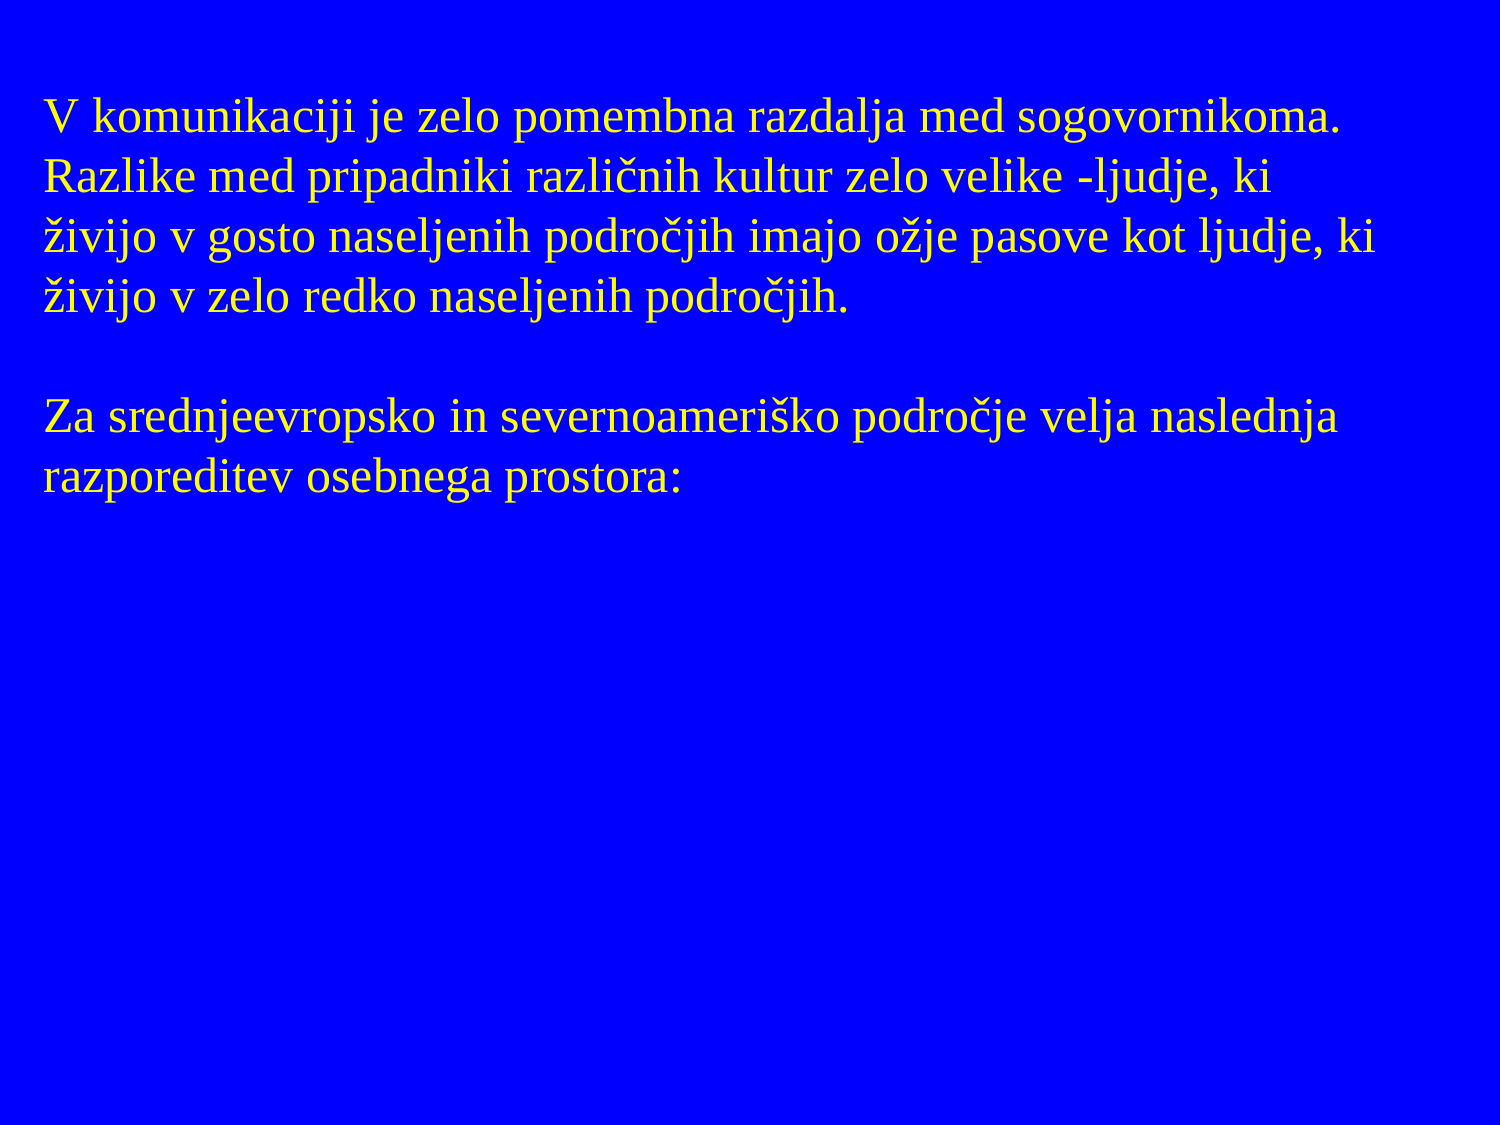

V komunikaciji je zelo pomembna razdalja med sogovornikoma. Razlike med pripadniki različnih kultur zelo velike -ljudje, ki živijo v gosto naseljenih področjih imajo ožje pasove kot ljudje, ki živijo v zelo redko naseljenih področjih.
Za srednjeevropsko in severnoameriško področje velja naslednja razporeditev osebnega prostora: